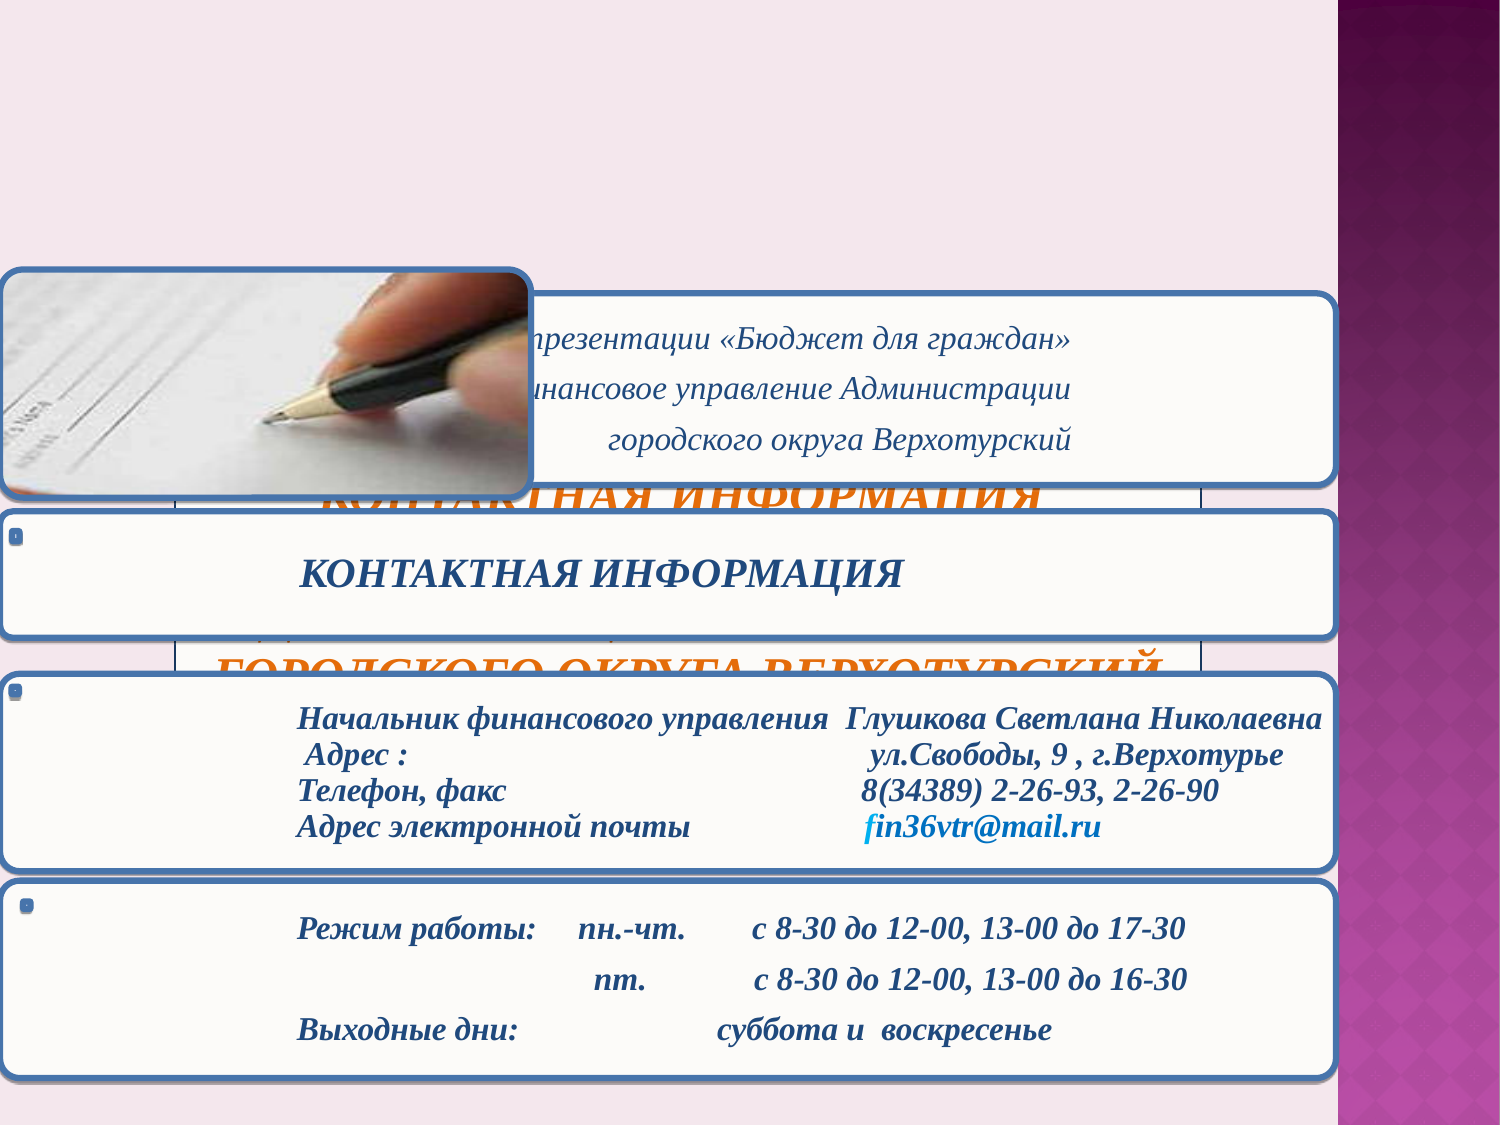

Разработчиком презентации «Бюджет для граждан»
является Финансовое управление Администрации
городского округа Верхотурский
КОНТАКТНАЯ ИНФОРМАЦИЯ
Начальник финансового управления Глушкова Светлана Николаевна Адрес : ул.Свободы, 9 , г.Верхотурье Телефон, факс 8(34389) 2-26-93, 2-26-90 Адрес электронной почты fin36vtr@mail.ru
Режим работы: пн.-чт. с 8-30 до 12-00, 13-00 до 17-30
 пт. с 8-30 до 12-00, 13-00 до 16-30
Выходные дни: суббота и воскресенье
# Контактная информация о Финансовом управлении Администрации городского округа Верхотурский